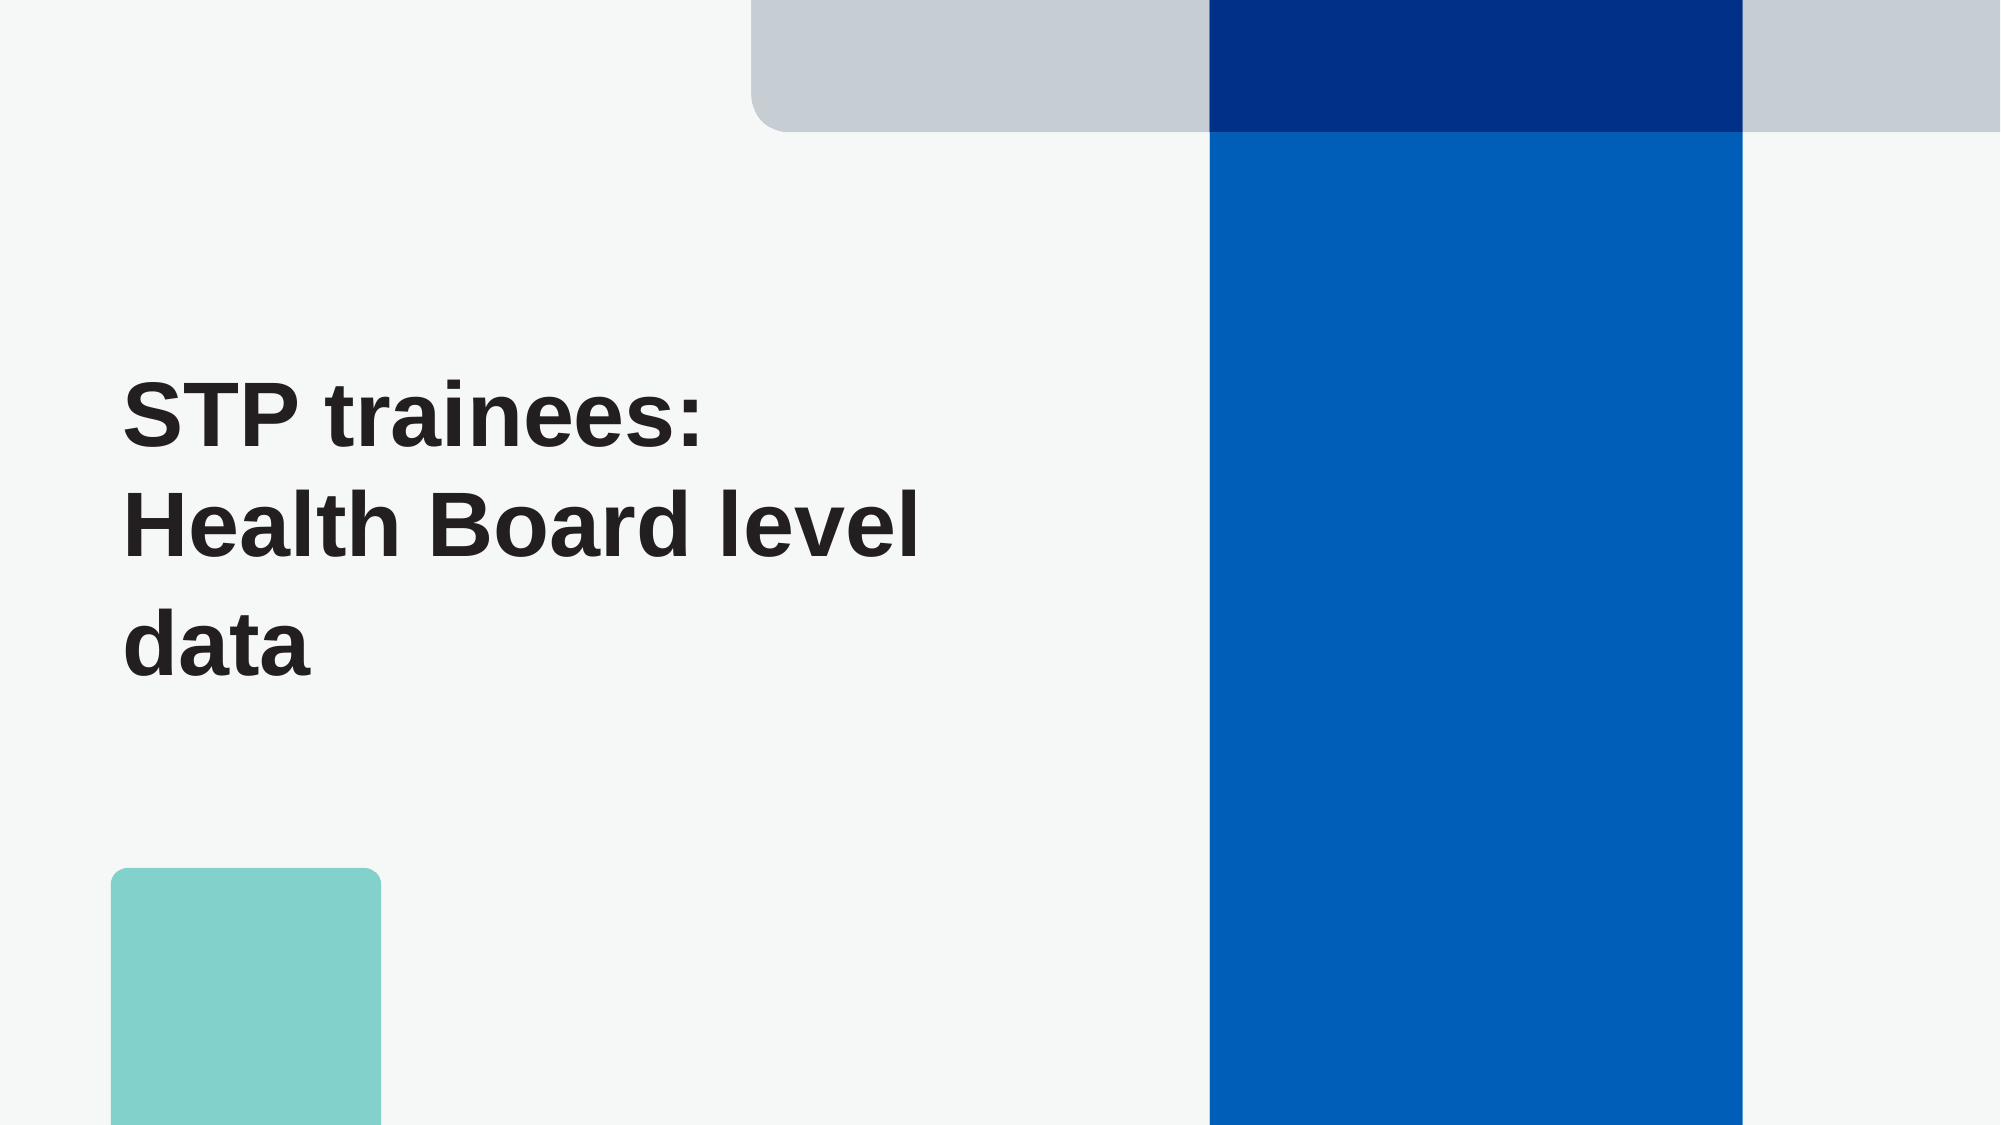

# STP trainees: Health Board level data